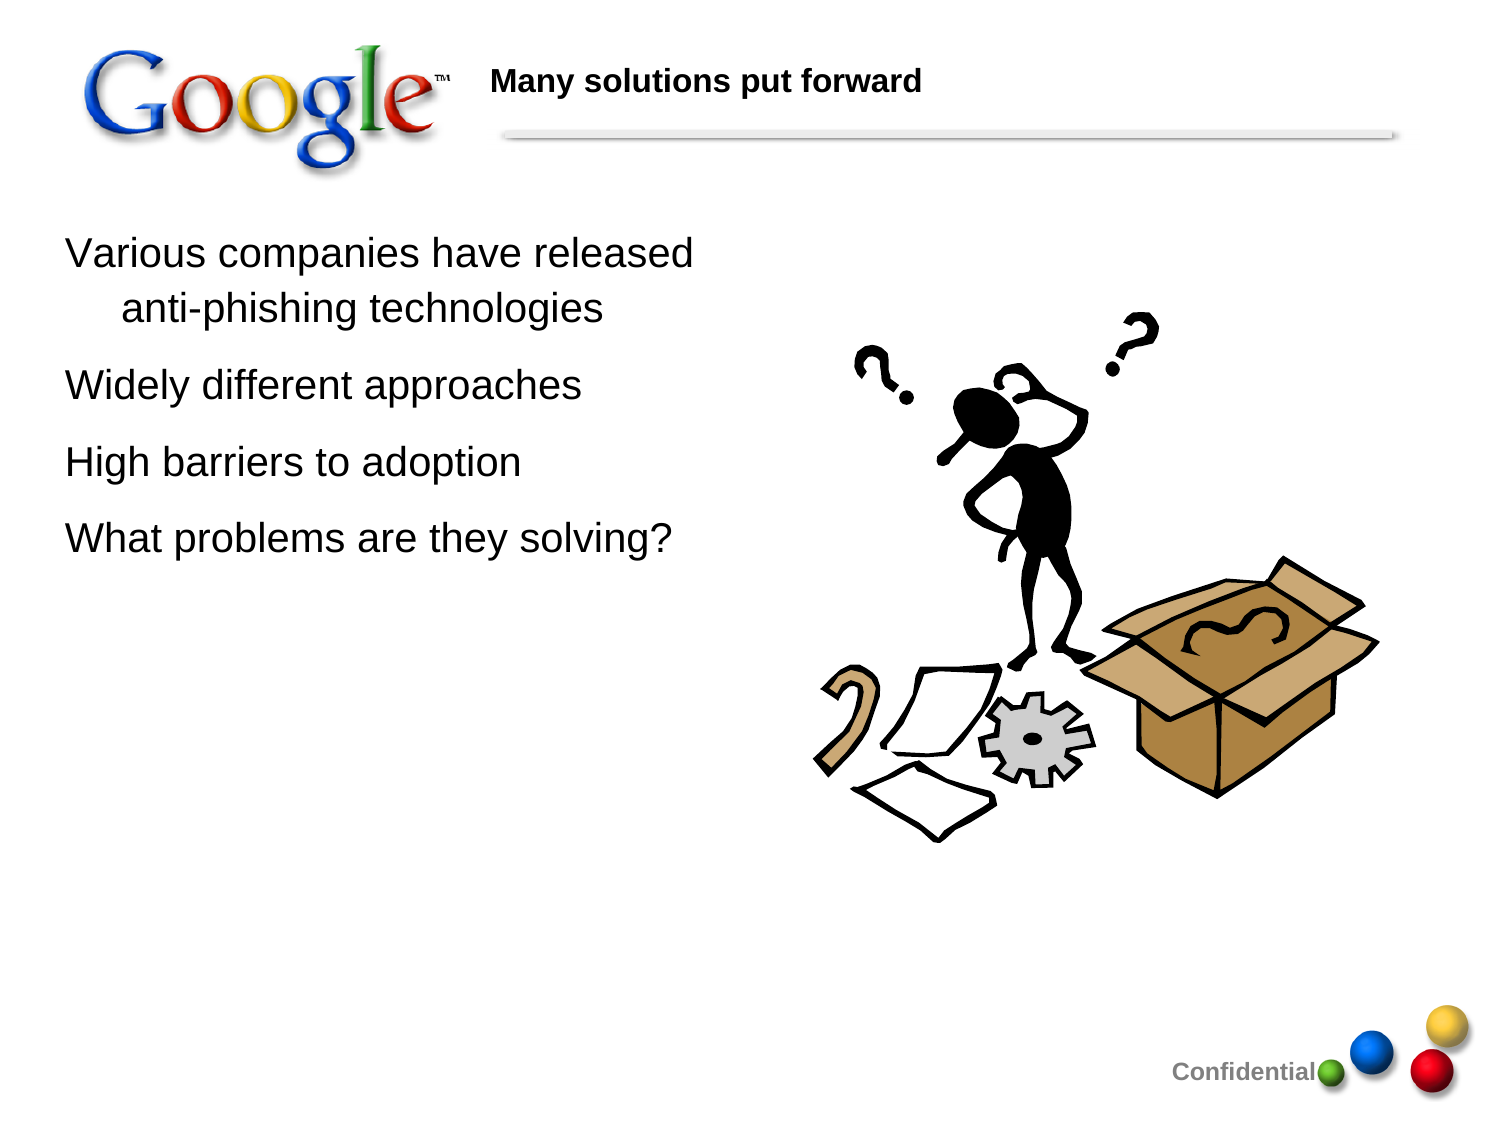

# Many solutions put forward
Various companies have released anti-phishing technologies
Widely different approaches
High barriers to adoption
What problems are they solving?